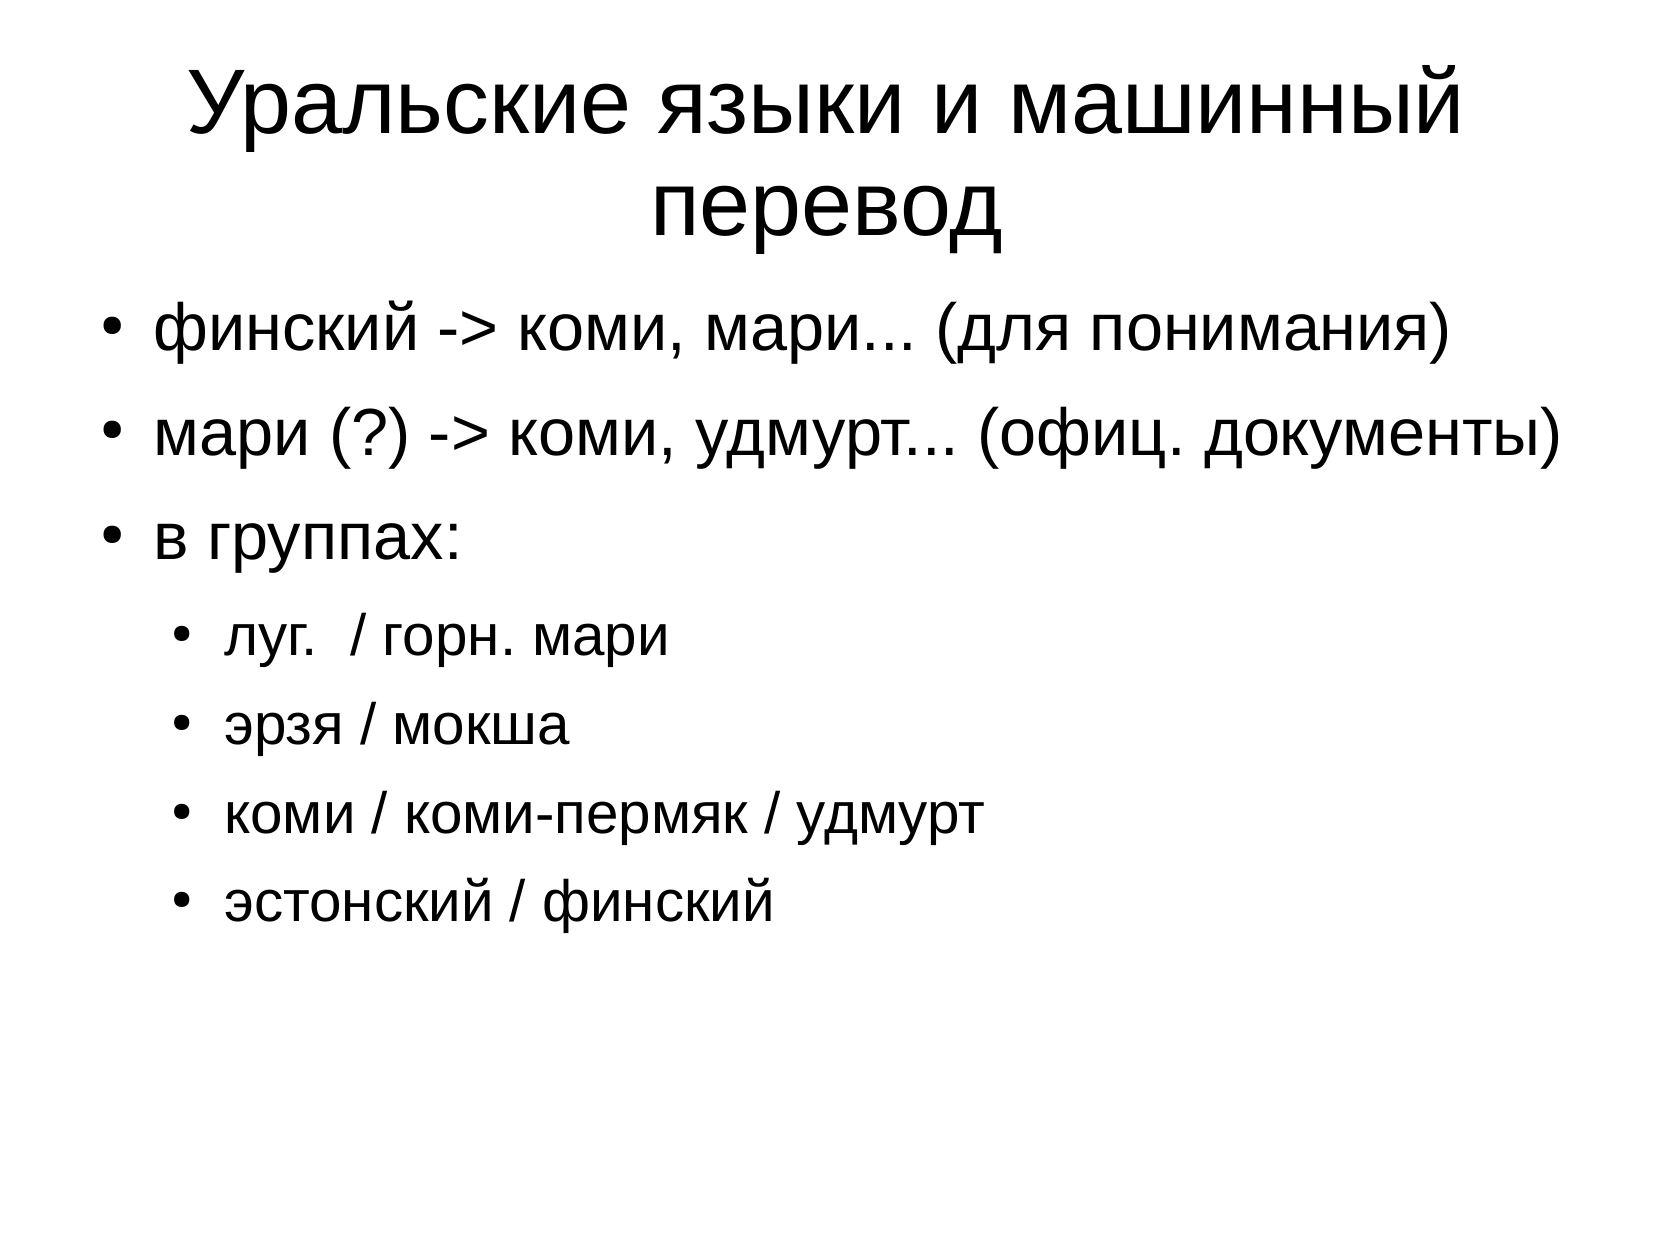

# Уральские языки и машинный перевод
финский -> коми, мари... (для понимания)
мари (?) -> коми, удмурт... (офиц. документы)
в группах:
луг.  / горн. мари
эрзя / мокша
коми / коми-пермяк / удмурт
эстонский / финский